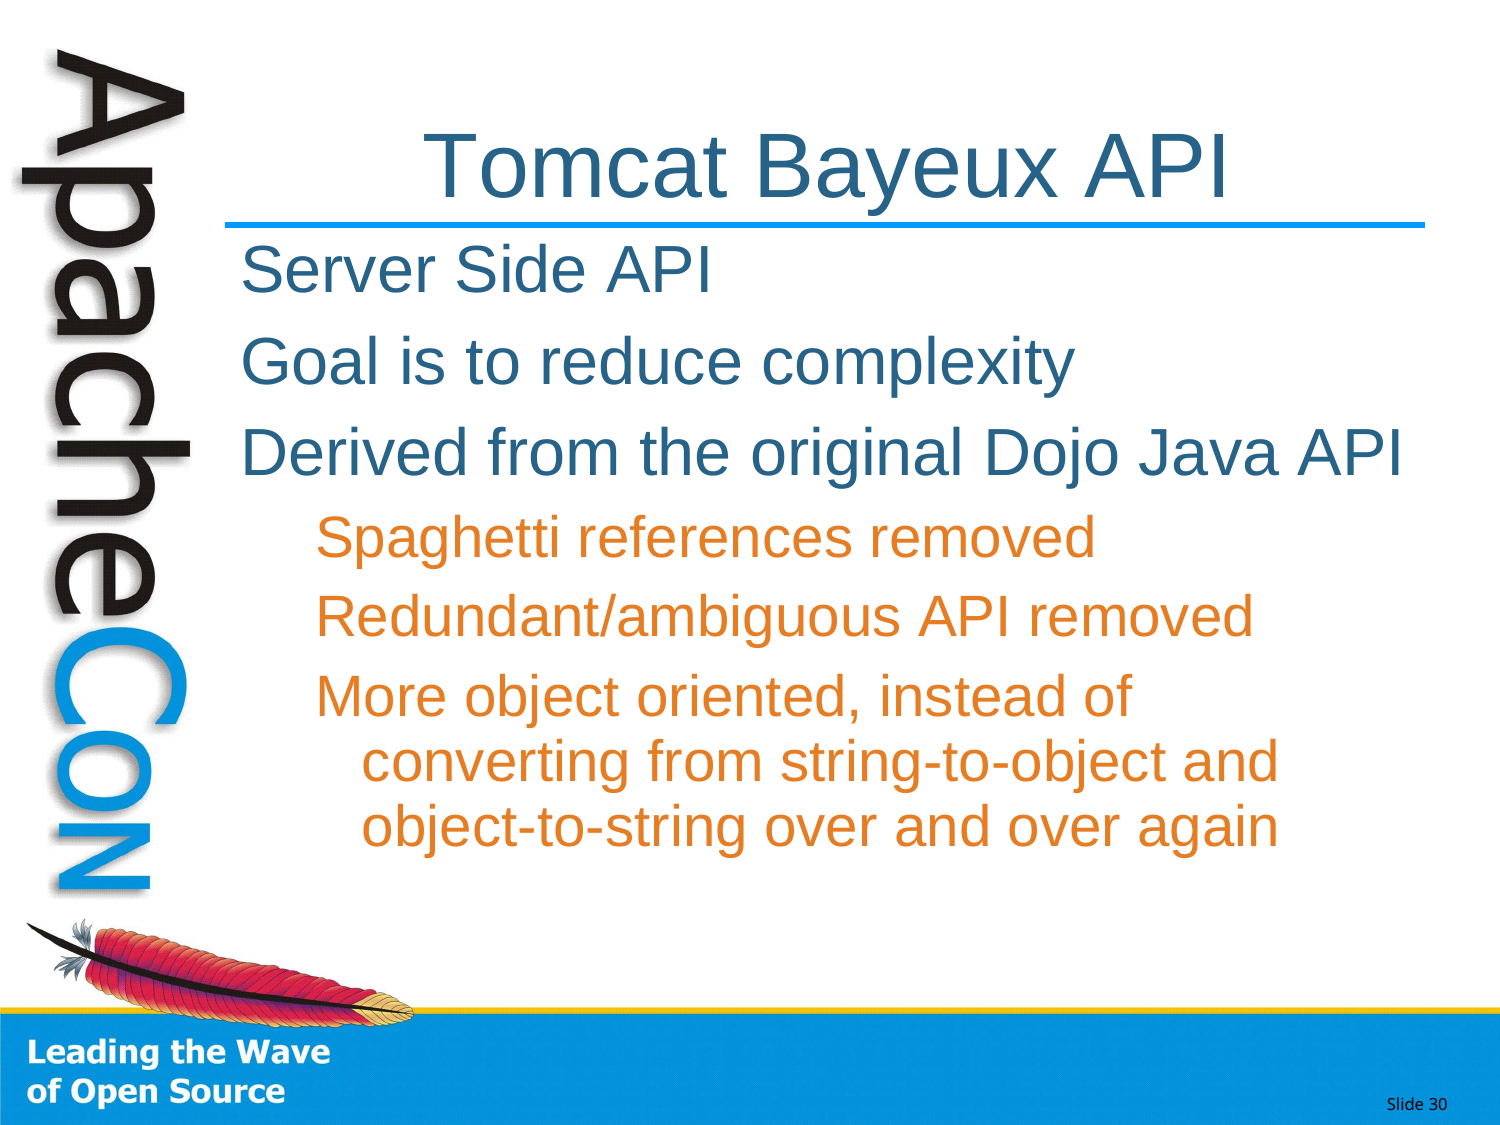

# Tomcat Bayeux API
Server Side API
Goal is to reduce complexity
Derived from the original Dojo Java API
Spaghetti references removed
Redundant/ambiguous API removed
More object oriented, instead of converting from string-to-object and object-to-string over and over again
Slide